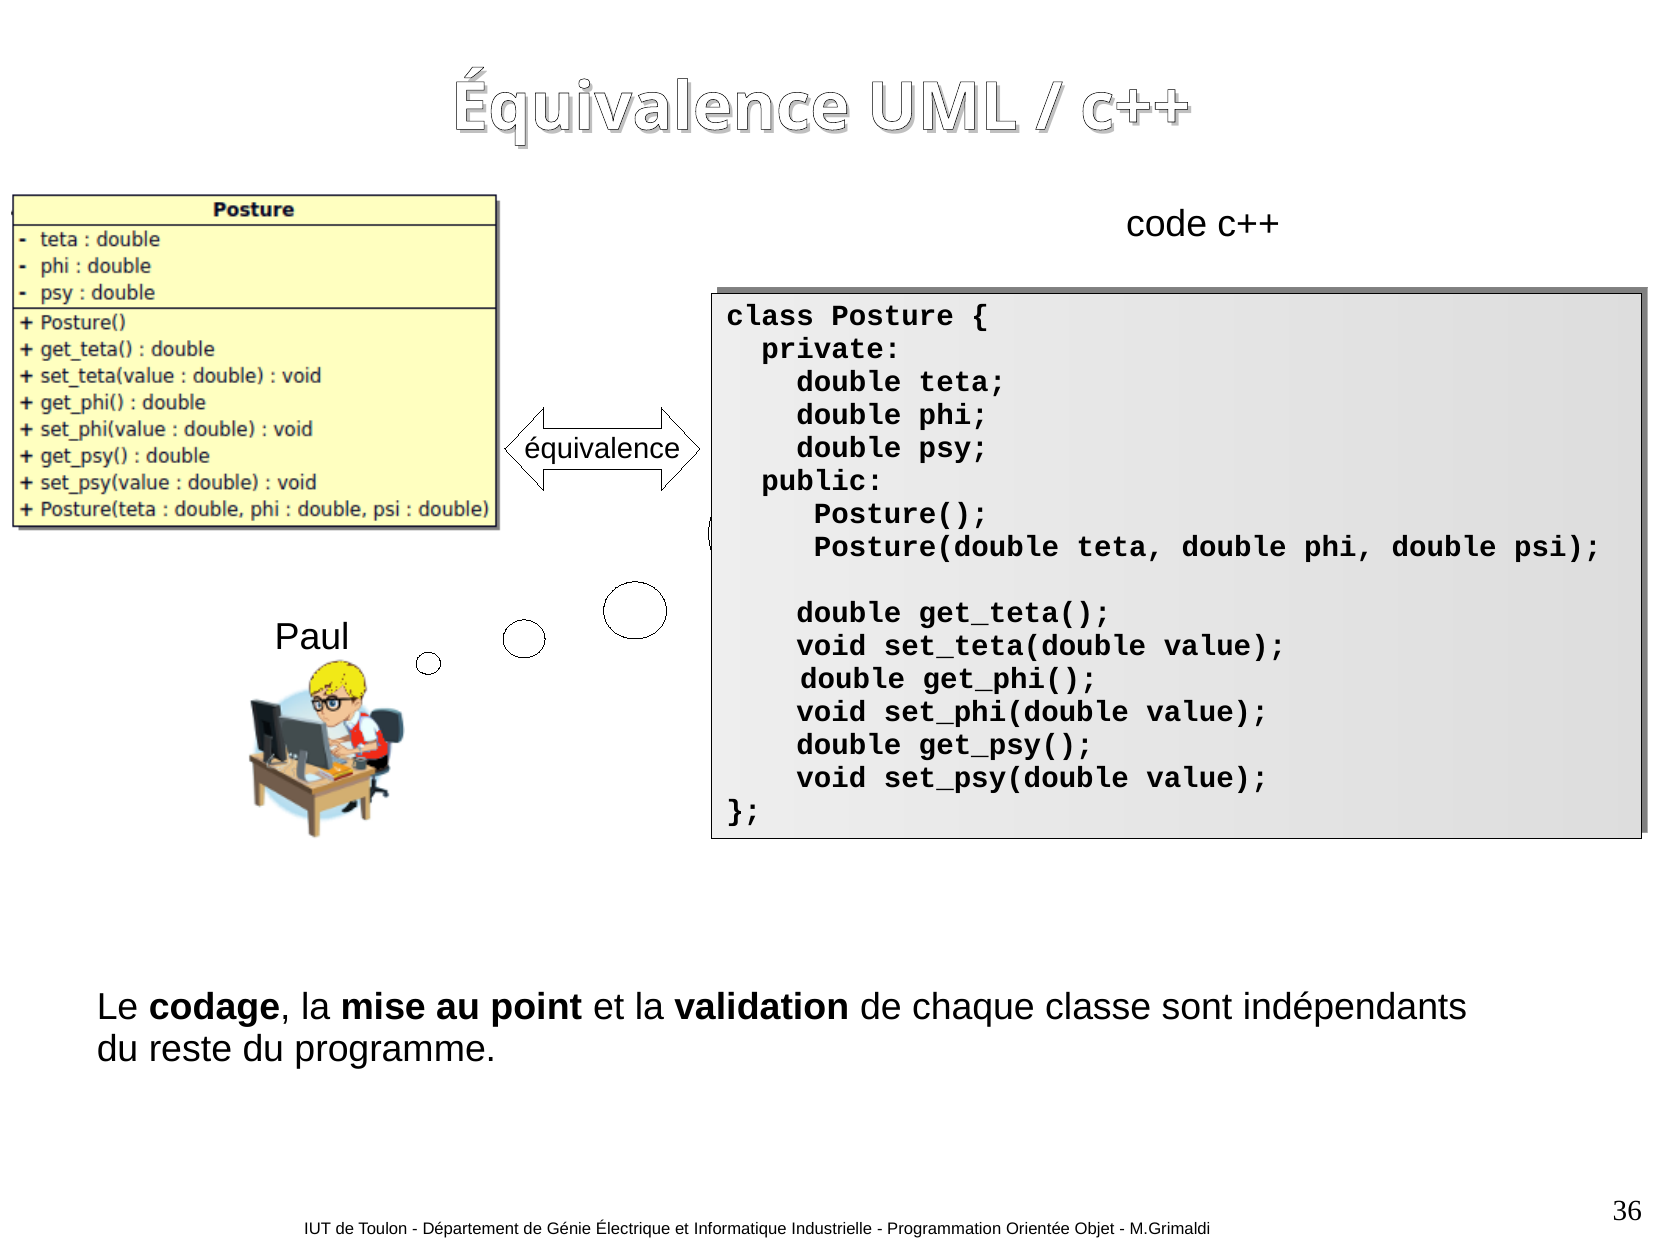

# Équivalence UML / c++
code c++
class Posture {
 private:
 double teta;
 double phi;
 double psy;
 public:
 Posture();
 Posture(double teta, double phi, double psi);
 double get_teta();
 void set_teta(double value);
	double get_phi();
 void set_phi(double value);
 double get_psy();
 void set_psy(double value);
};
équivalence
Le codage, la mise au point et la validation de chaque classe sont indépendants du reste du programme.
Paul